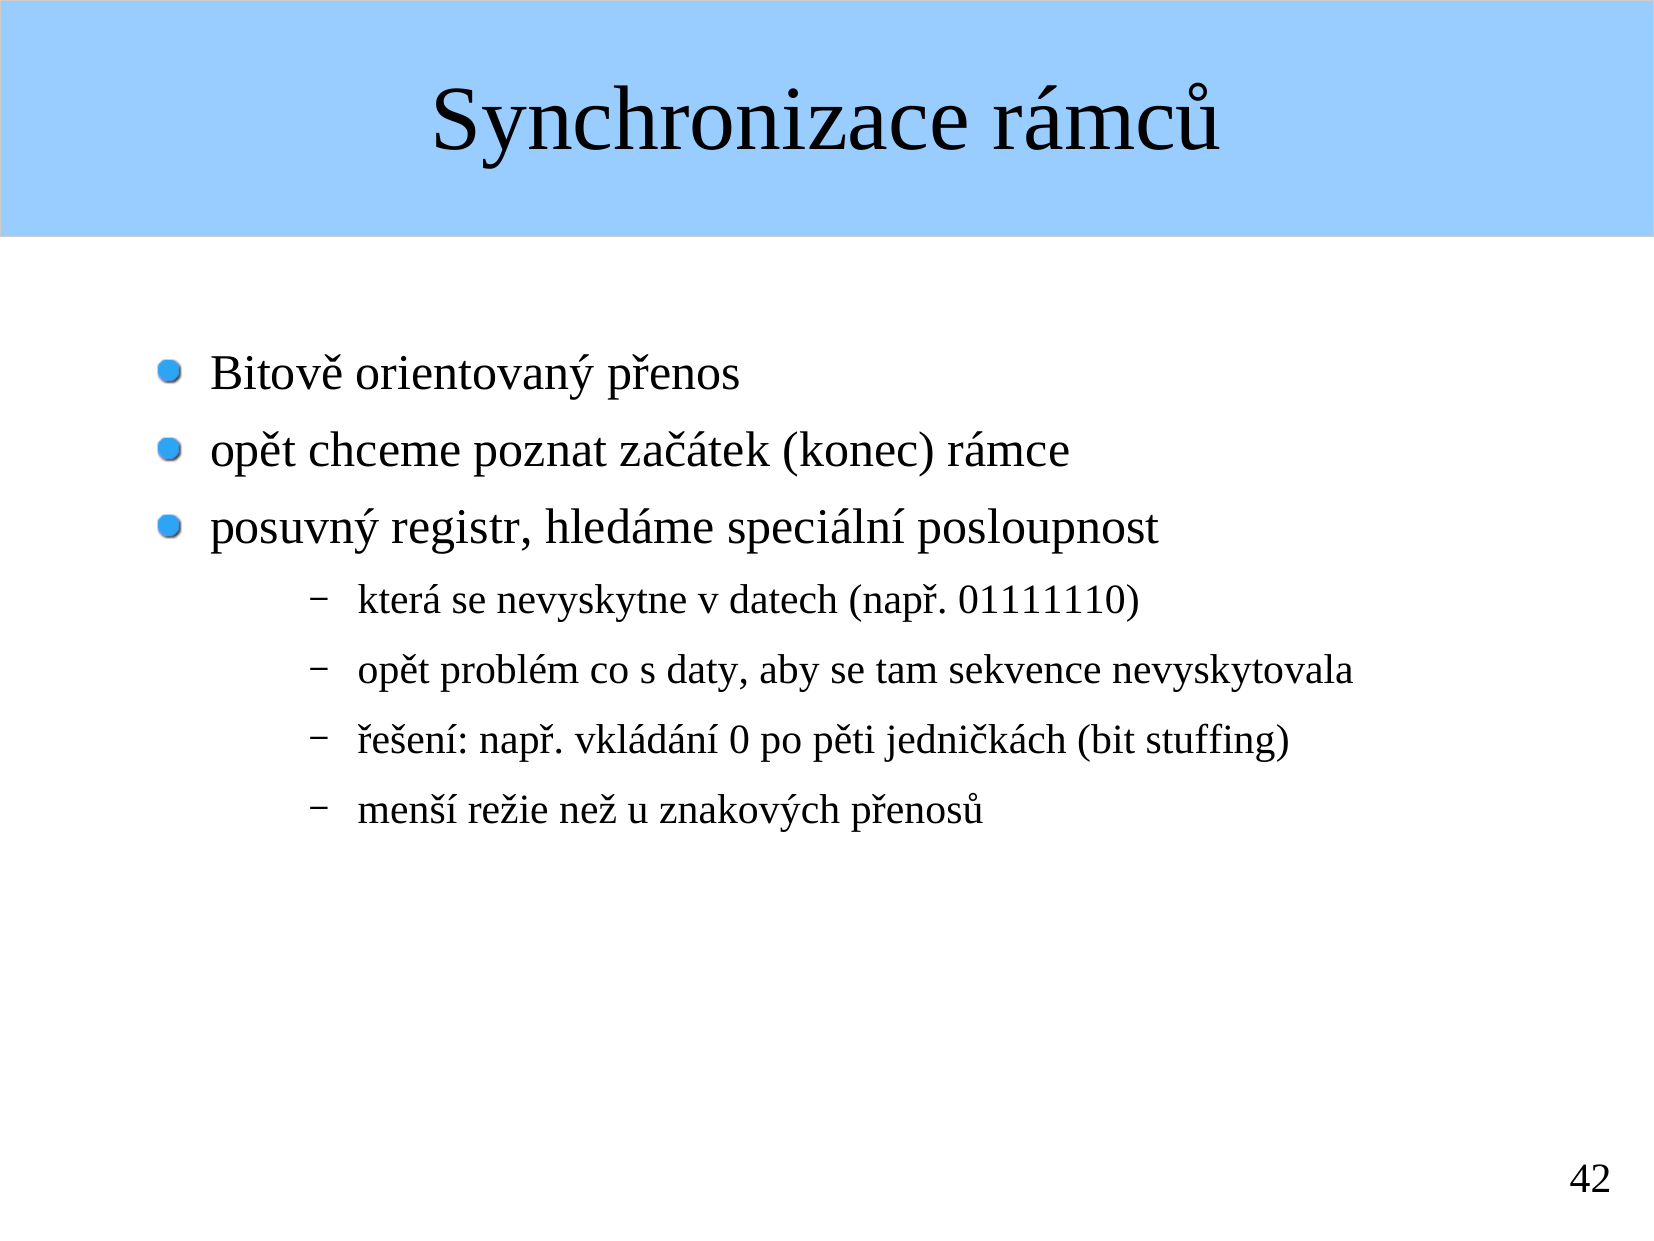

# Synchronizace rámců
Bitově orientovaný přenos
opět chceme poznat začátek (konec) rámce
posuvný registr, hledáme speciální posloupnost
která se nevyskytne v datech (např. 01111110)
opět problém co s daty, aby se tam sekvence nevyskytovala
řešení: např. vkládání 0 po pěti jedničkách (bit stuffing)
menší režie než u znakových přenosů